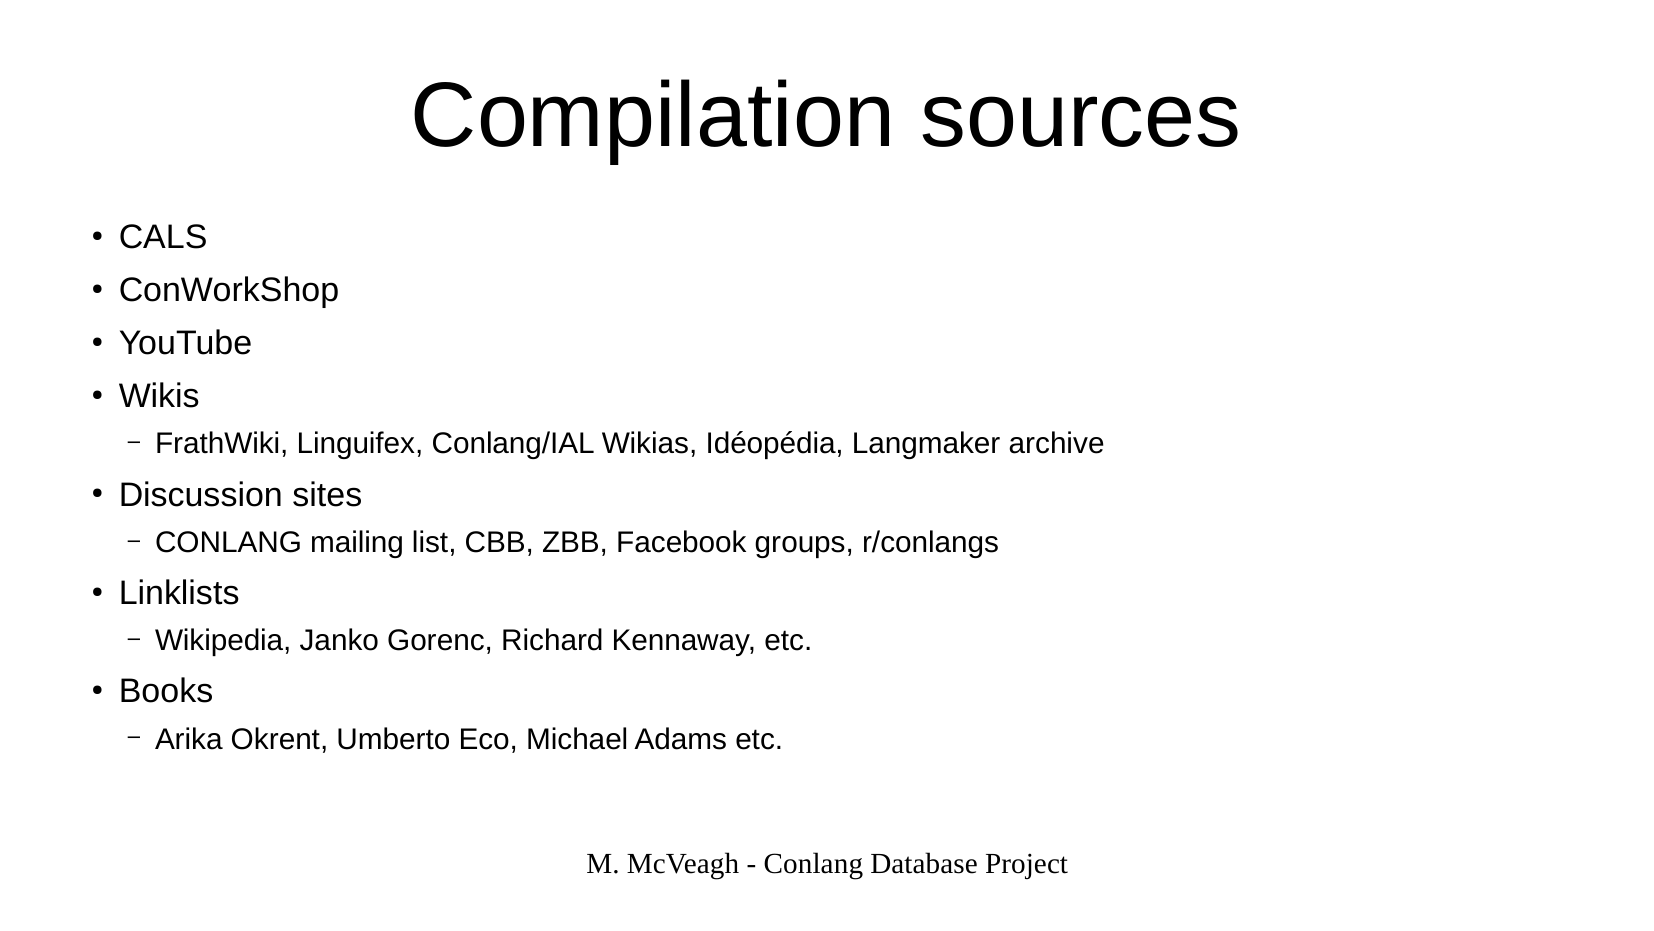

# Compilation sources
CALS
ConWorkShop
YouTube
Wikis
FrathWiki, Linguifex, Conlang/IAL Wikias, Idéopédia, Langmaker archive
Discussion sites
CONLANG mailing list, CBB, ZBB, Facebook groups, r/conlangs
Linklists
Wikipedia, Janko Gorenc, Richard Kennaway, etc.
Books
Arika Okrent, Umberto Eco, Michael Adams etc.
M. McVeagh - Conlang Database Project